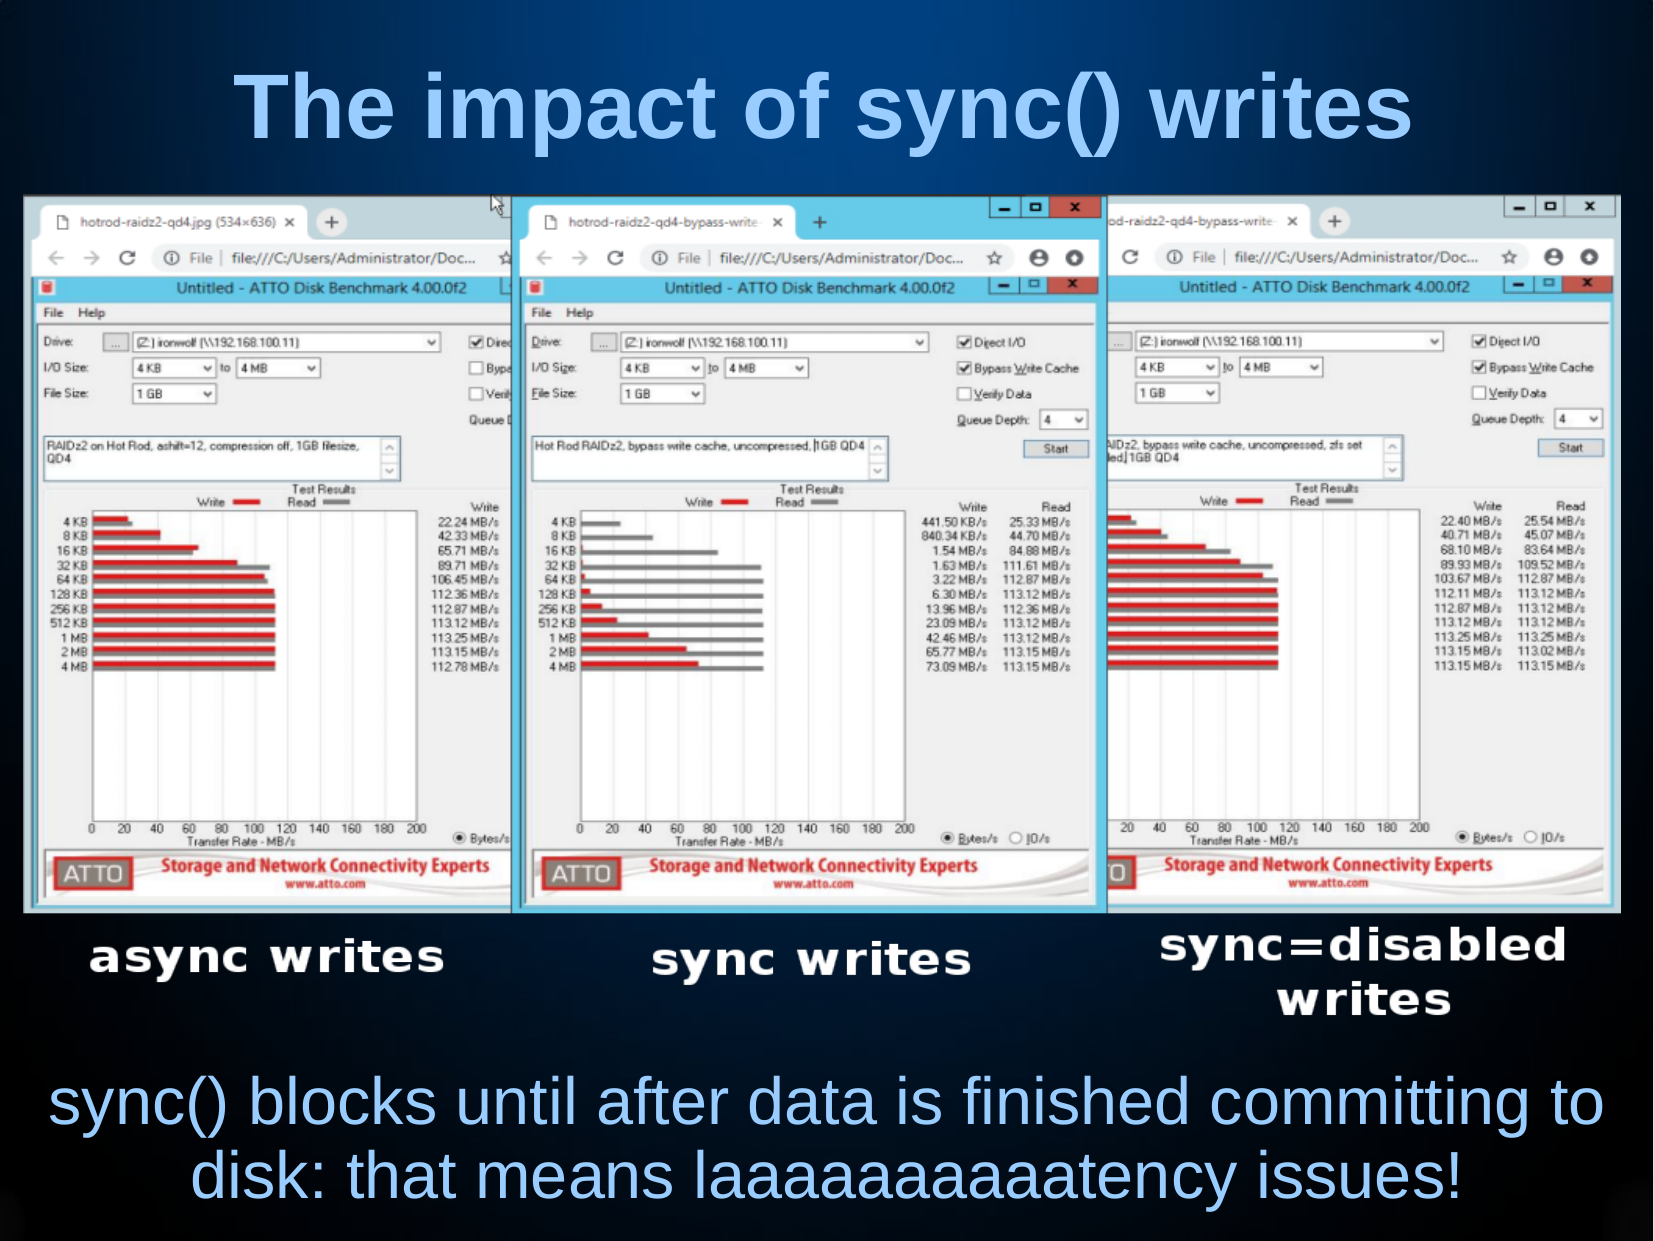

# The impact of sync() writes
sync() blocks until after data is finished committing to disk: that means laaaaaaaaaatency issues!